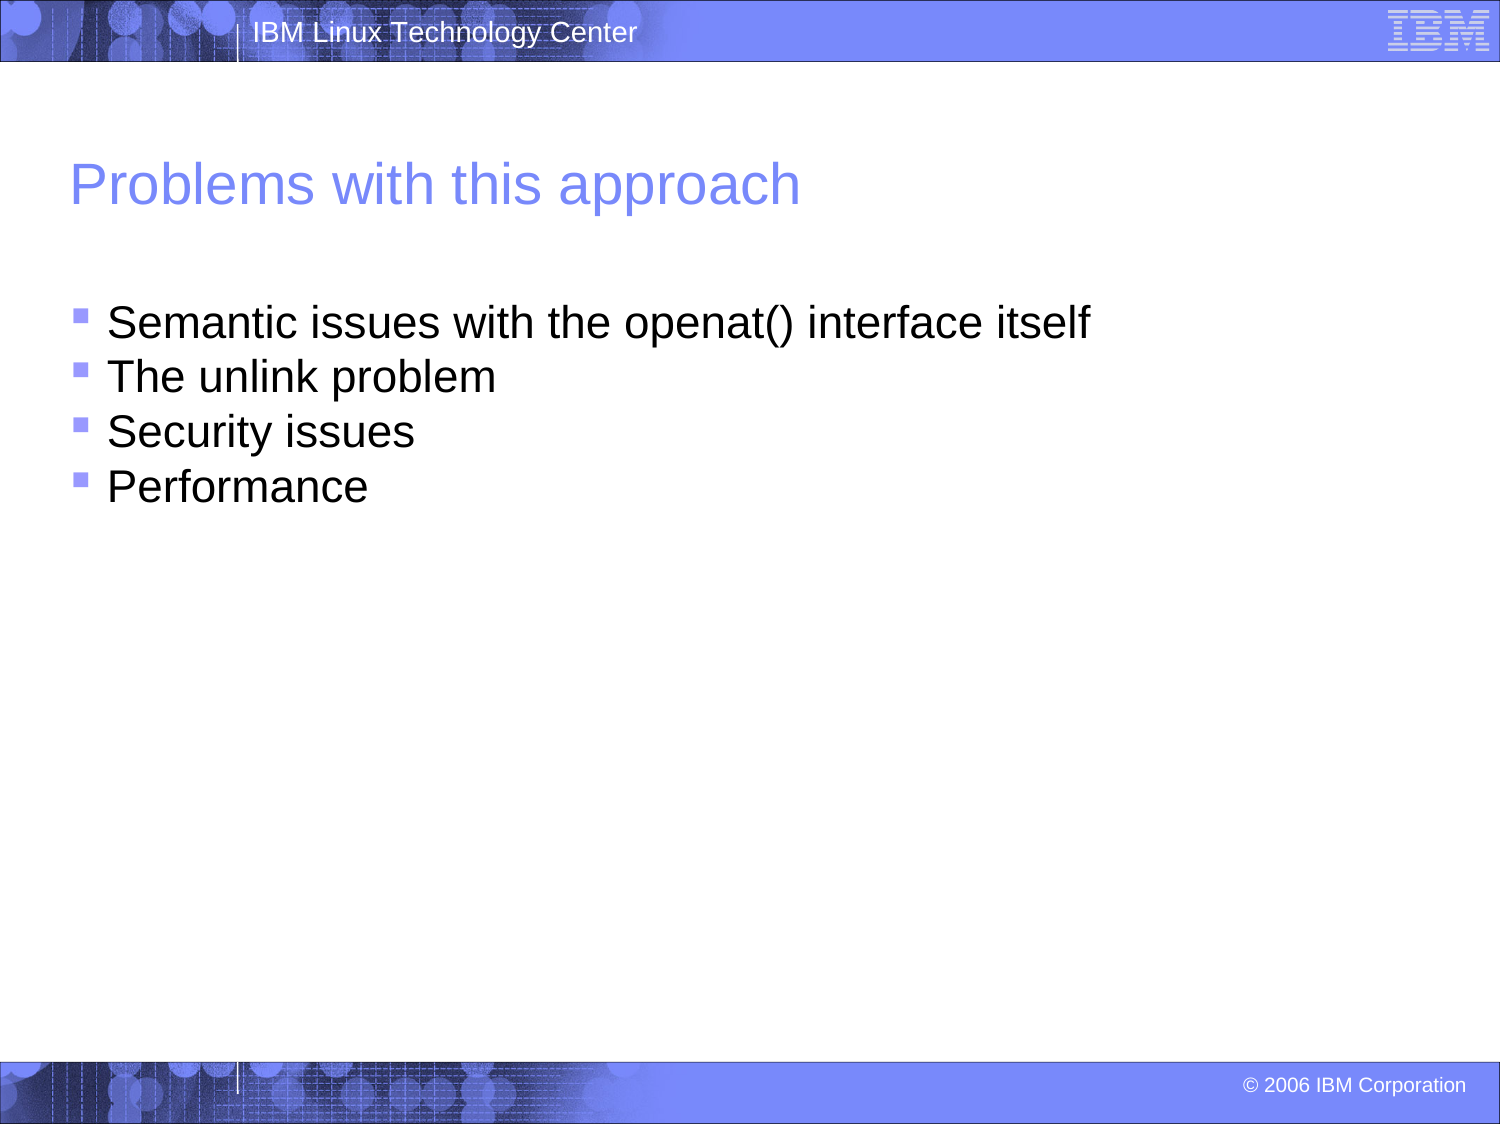

# Problems with this approach
Semantic issues with the openat() interface itself
The unlink problem
Security issues
Performance